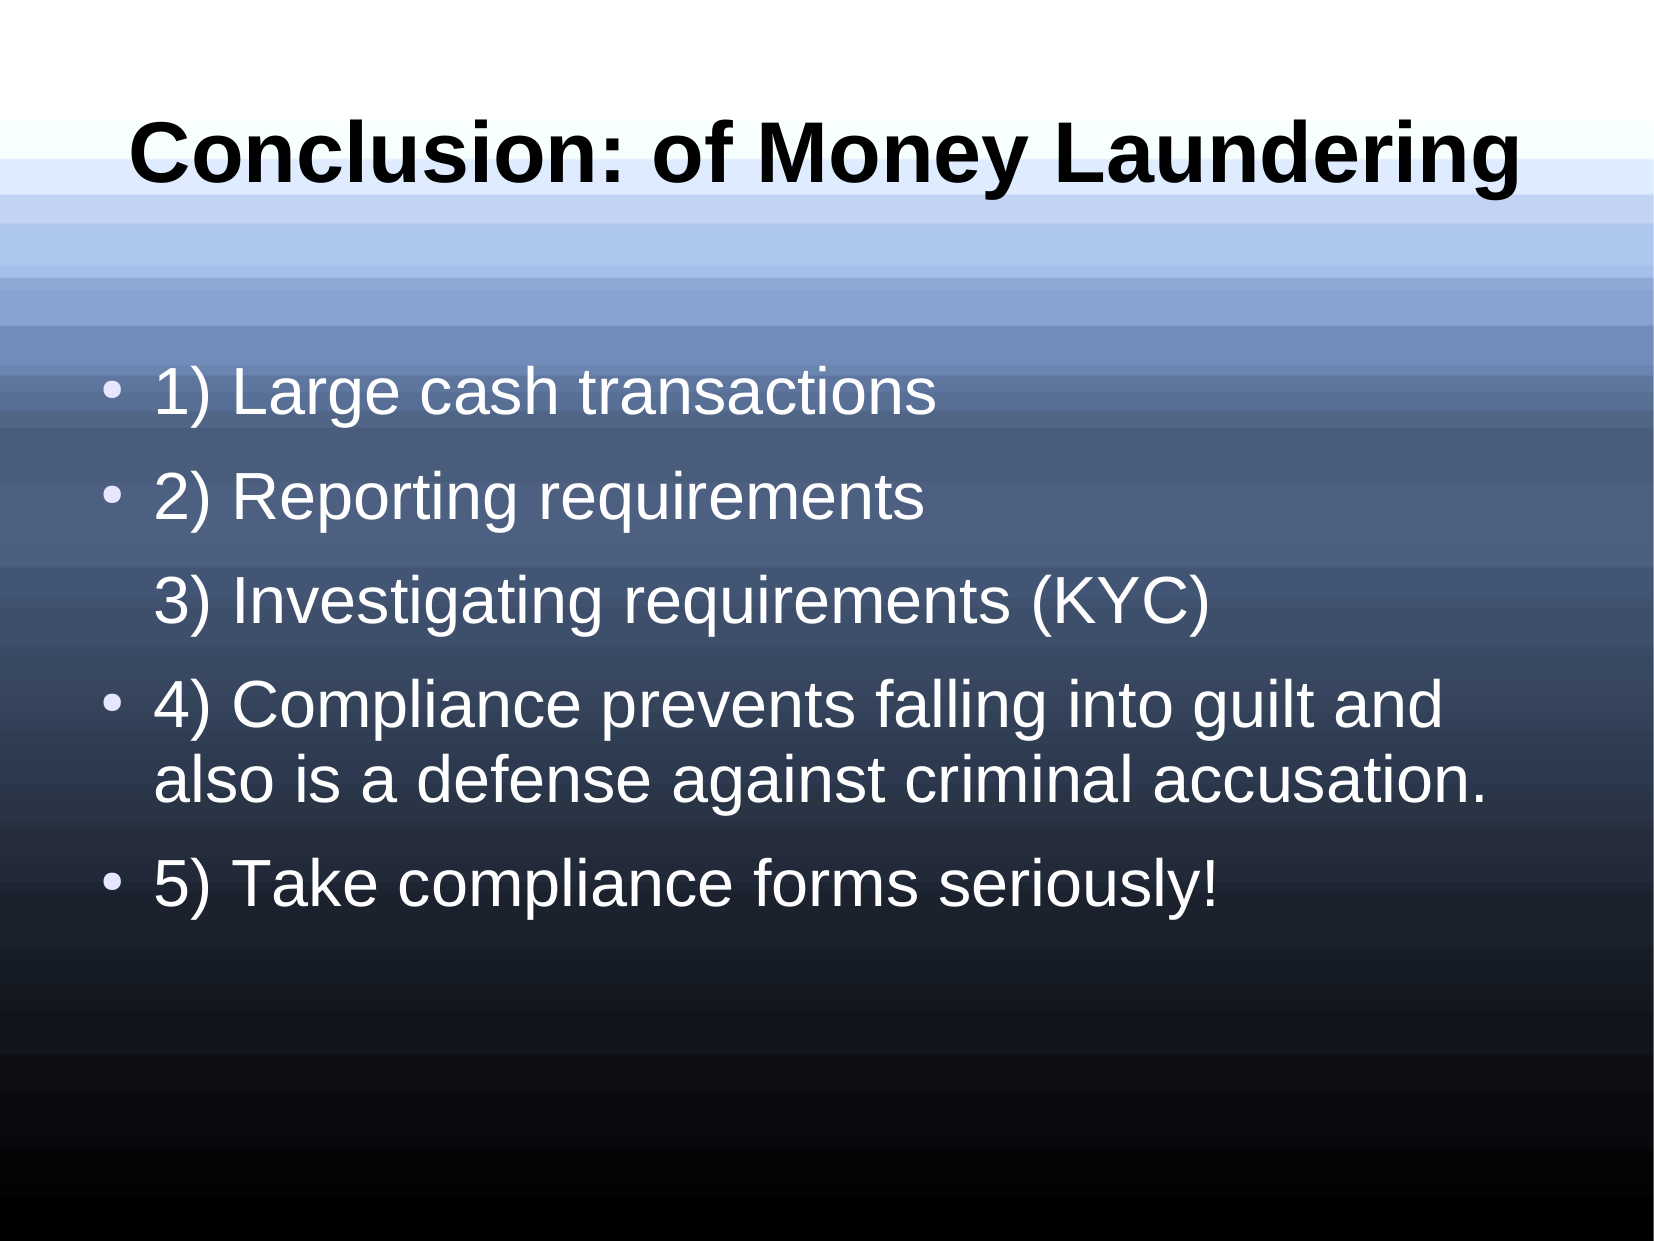

# Conclusion: of Money Laundering
1) Large cash transactions
2) Reporting requirements
3) Investigating requirements (KYC)
4) Compliance prevents falling into guilt and also is a defense against criminal accusation.
5) Take compliance forms seriously!